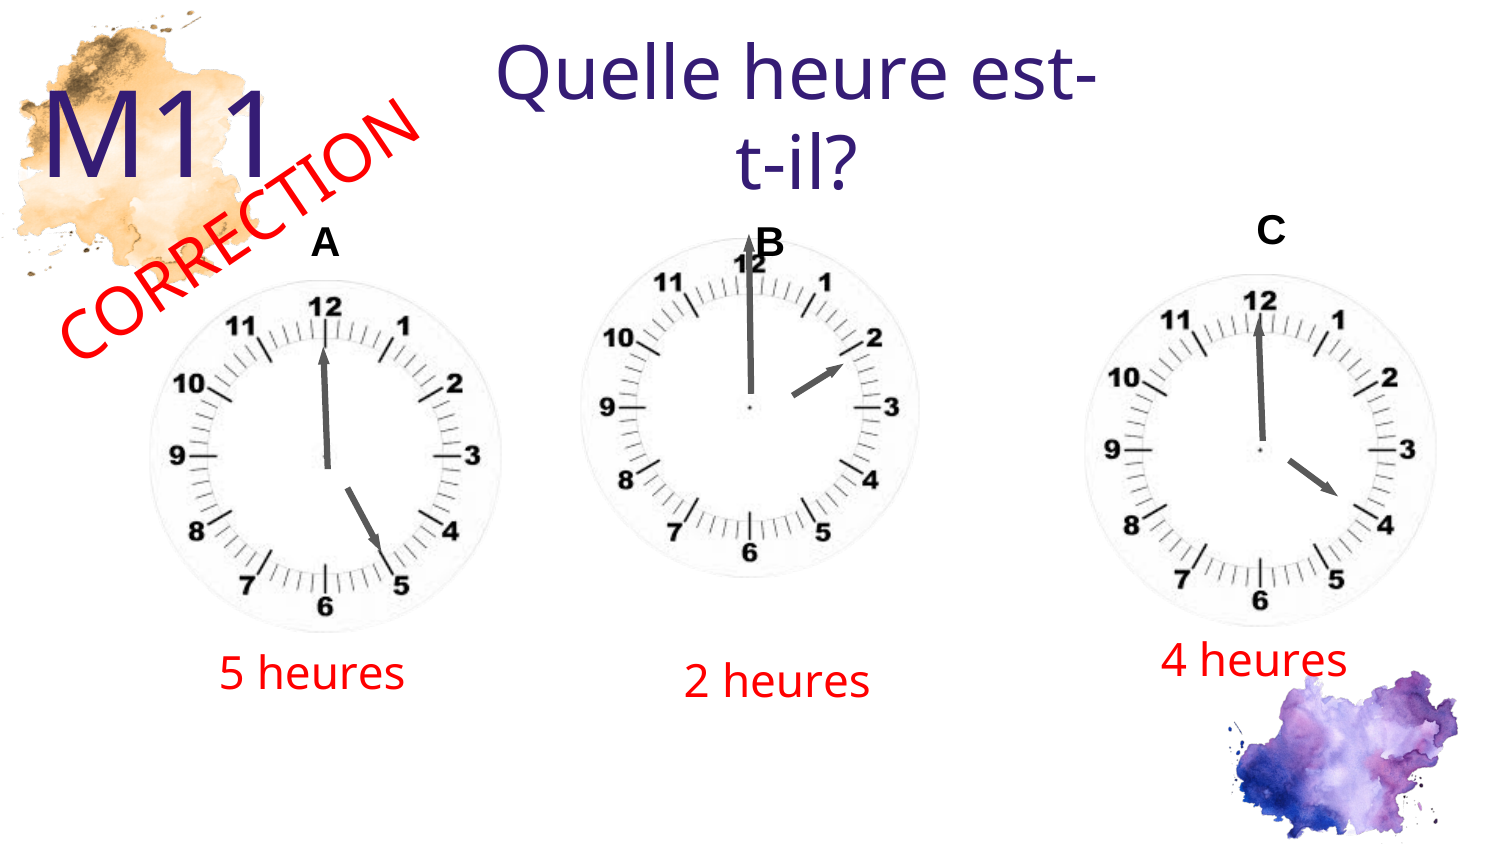

Quelle heure est-t-il?
M11
CORRECTION
C
A
B
4 heures
 5 heures
 2 heures